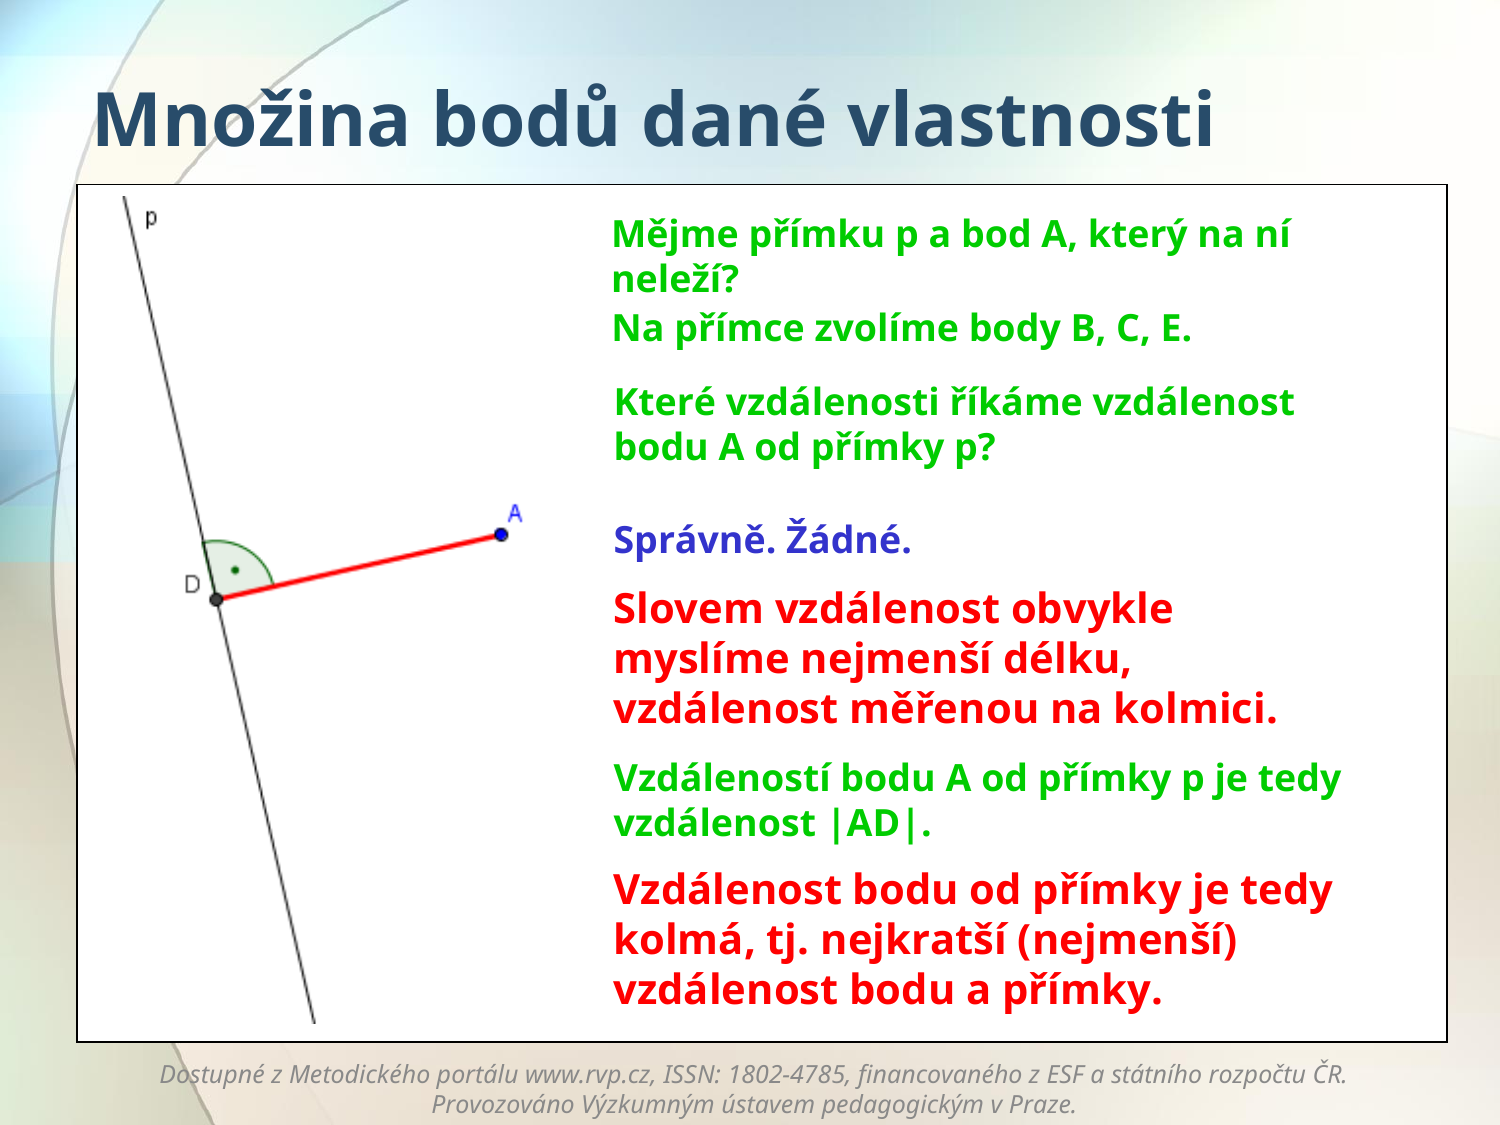

# Množina bodů dané vlastnosti
Mějme přímku p a bod A, který na ní neleží?
Na přímce zvolíme body B, C, E.
Které vzdálenosti říkáme vzdálenost bodu A od přímky p?
|AE|
Správně. Žádné.
|AC|
Slovem vzdálenost obvykle myslíme nejmenší délku, vzdálenost měřenou na kolmici.
|AB|
Vzdáleností bodu A od přímky p je tedy vzdálenost |AD|.
Vzdálenost bodu od přímky je tedy kolmá, tj. nejkratší (nejmenší) vzdálenost bodu a přímky.